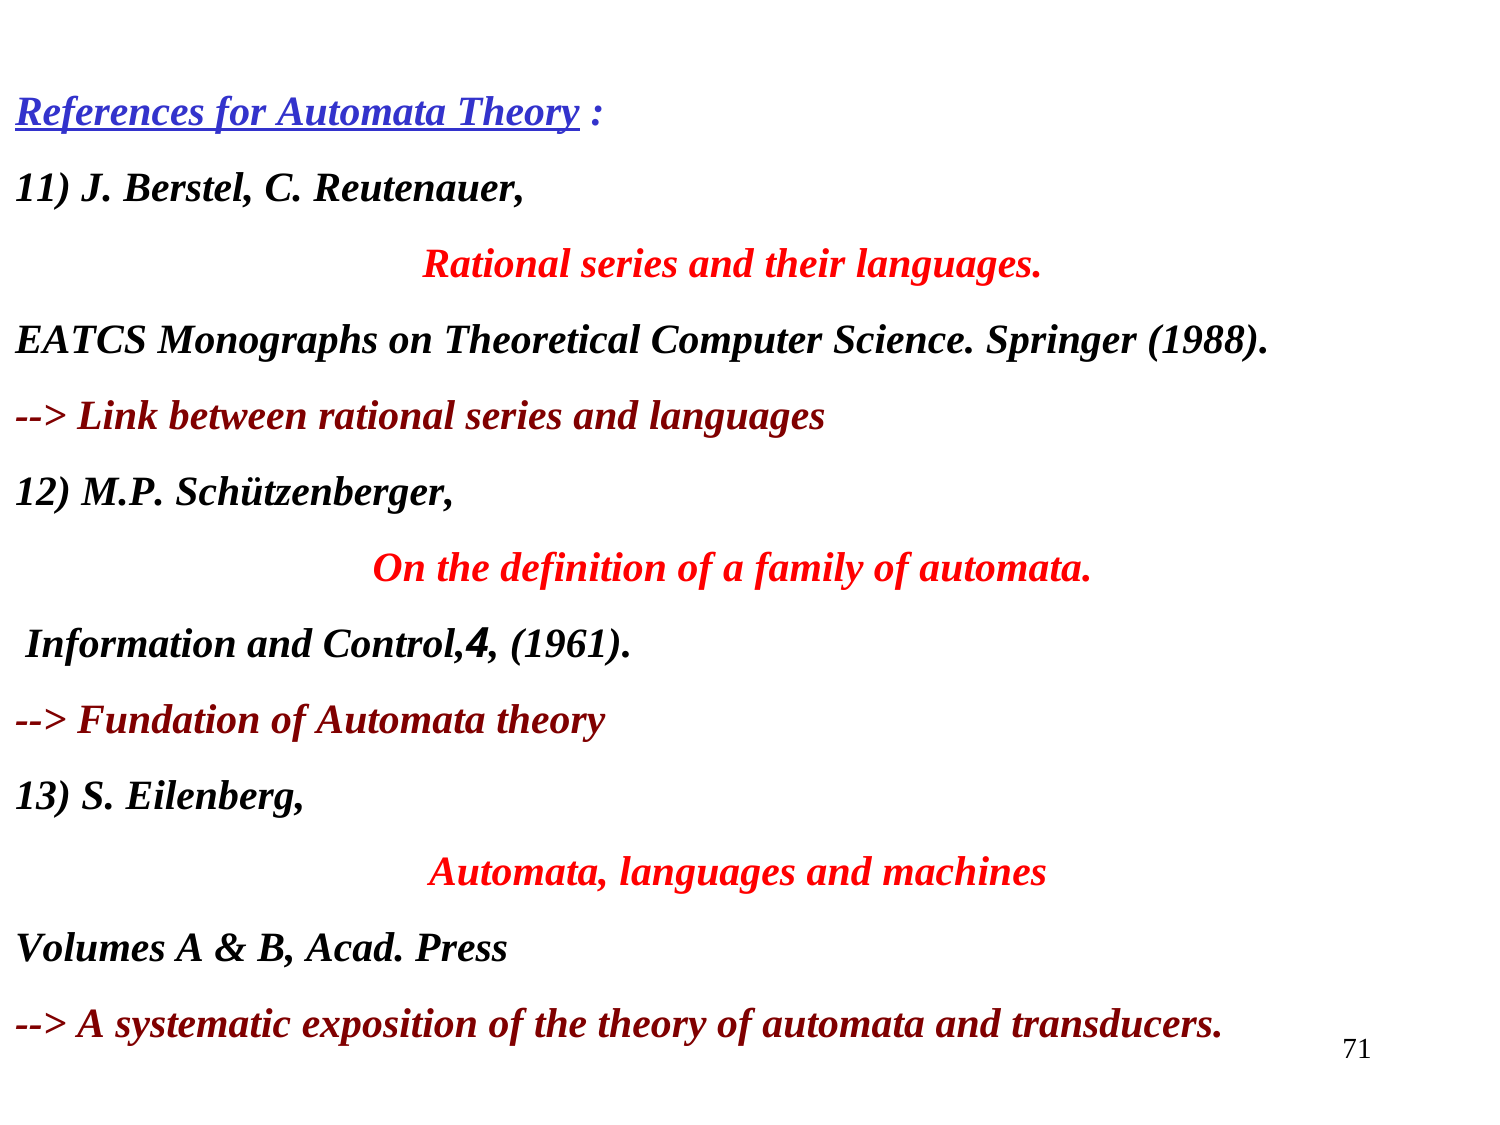

References for Automata Theory :
11) J. Berstel, C. Reutenauer,
Rational series and their languages.
EATCS Monographs on Theoretical Computer Science. Springer (1988).
--> Link between rational series and languages
12) M.P. Schützenberger,
On the definition of a family of automata.
 Information and Control,4, (1961).
--> Fundation of Automata theory
13) S. Eilenberg,
Automata, languages and machines
Volumes A & B, Acad. Press
--> A systematic exposition of the theory of automata and transducers.
71